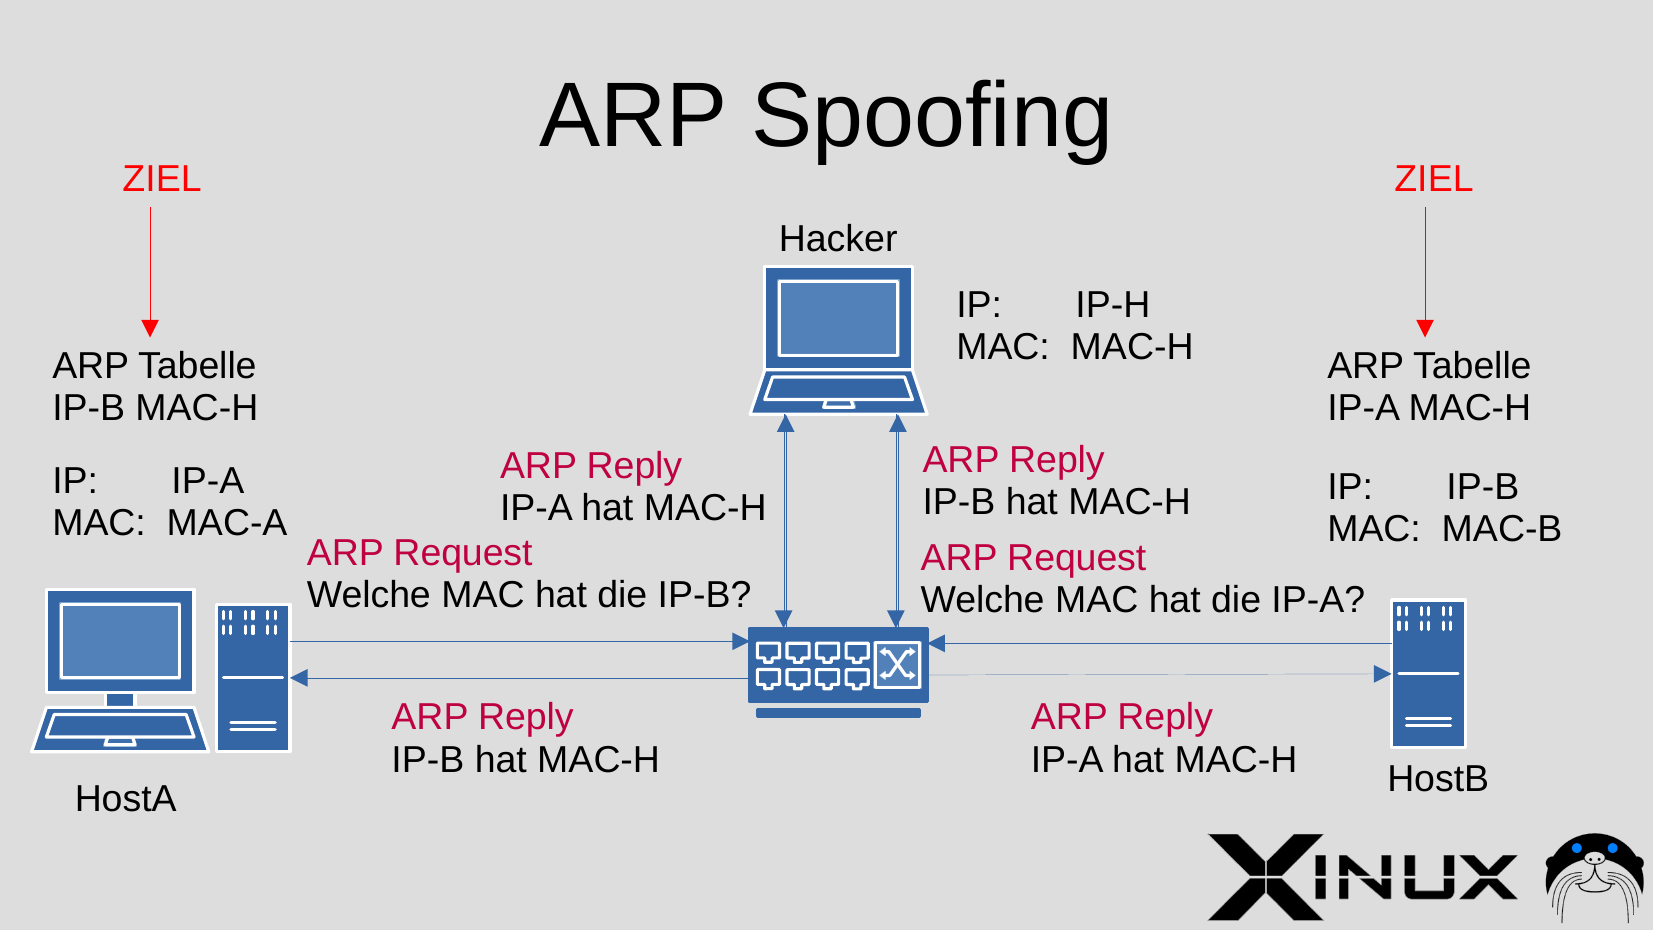

# ARP Spoofing
ZIEL
ZIEL
Hacker
IP: IP-H
MAC: MAC-H
ARP Tabelle
IP-B MAC-H
ARP Tabelle
IP-A MAC-H
ARP Reply
IP-B hat MAC-H
ARP Reply
IP-A hat MAC-H
IP: IP-A
MAC: MAC-A
IP: IP-B
MAC: MAC-B
ARP Request
Welche MAC hat die IP-B?
ARP Request
Welche MAC hat die IP-A?
ARP Reply
IP-B hat MAC-H
ARP Reply
IP-A hat MAC-H
HostB
HostA